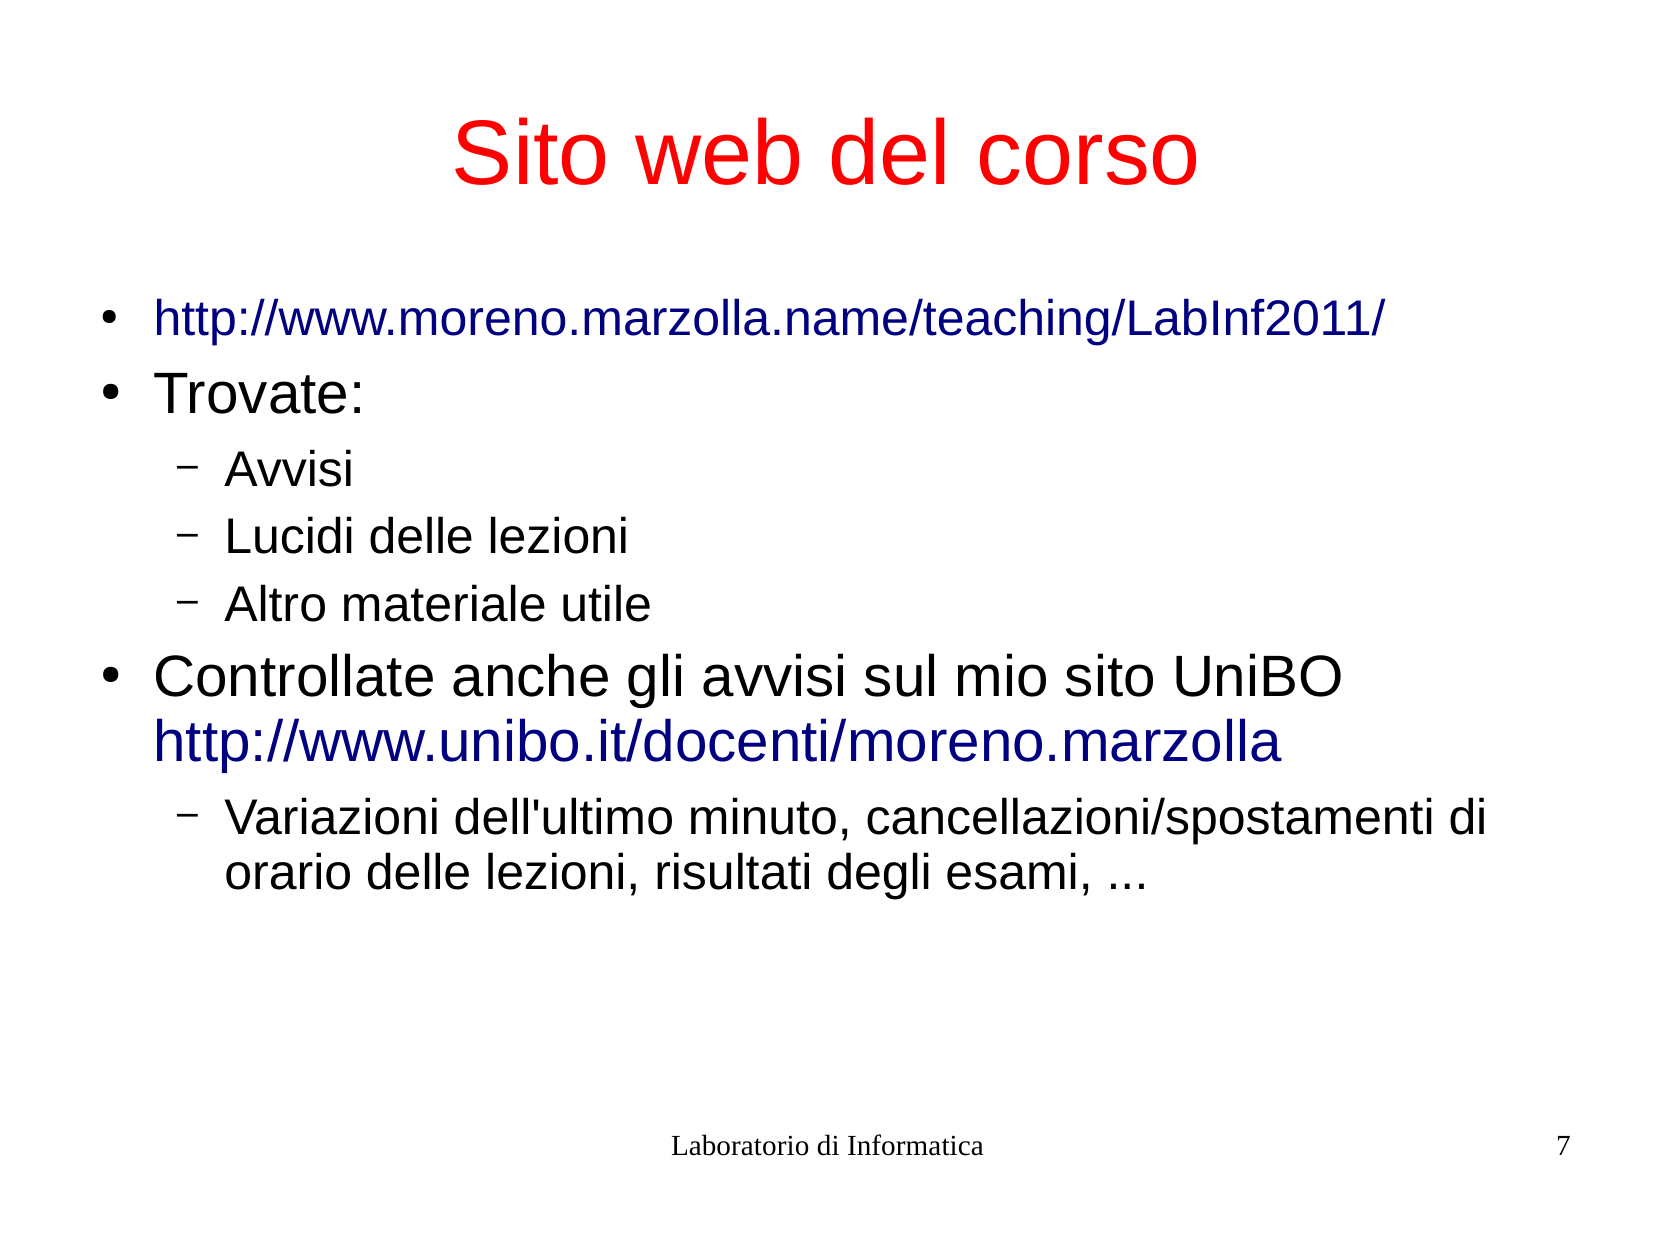

# Sito web del corso
http://www.moreno.marzolla.name/teaching/LabInf2011/
Trovate:
Avvisi
Lucidi delle lezioni
Altro materiale utile
Controllate anche gli avvisi sul mio sito UniBO http://www.unibo.it/docenti/moreno.marzolla
Variazioni dell'ultimo minuto, cancellazioni/spostamenti di orario delle lezioni, risultati degli esami, ...
Laboratorio di Informatica
7